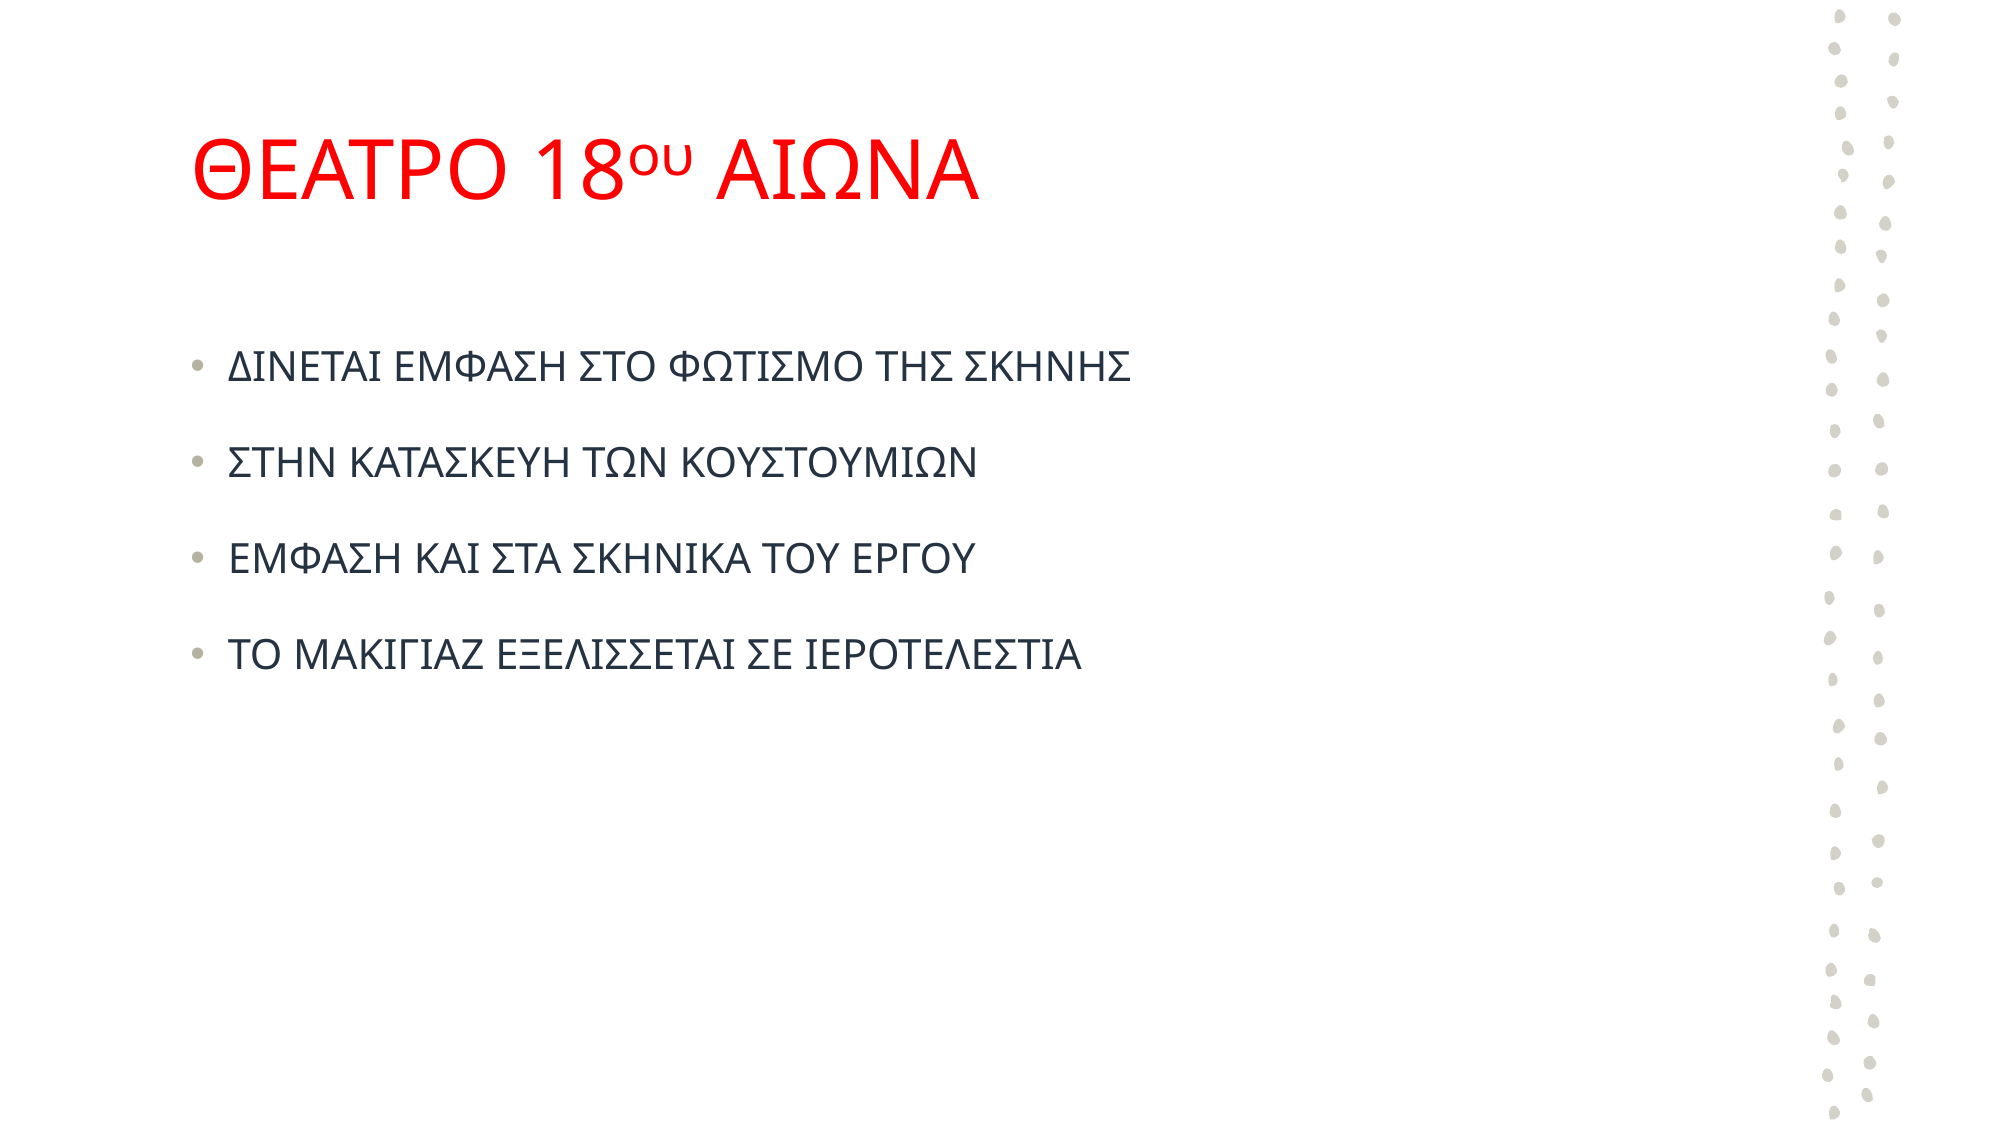

# ΘΕΑΤΡΟ 18ου ΑΙΩΝΑ
ΔΙΝΕΤΑΙ ΕΜΦΑΣΗ ΣΤΟ ΦΩΤΙΣΜΟ ΤΗΣ ΣΚΗΝΗΣ
ΣΤΗΝ ΚΑΤΑΣΚΕΥΗ ΤΩΝ ΚΟΥΣΤΟΥΜΙΩΝ
ΕΜΦΑΣΗ ΚΑΙ ΣΤΑ ΣΚΗΝΙΚΑ ΤΟΥ ΕΡΓΟΥ
ΤΟ ΜΑΚΙΓΙΑΖ ΕΞΕΛΙΣΣΕΤΑΙ ΣΕ ΙΕΡΟΤΕΛΕΣΤΙΑ